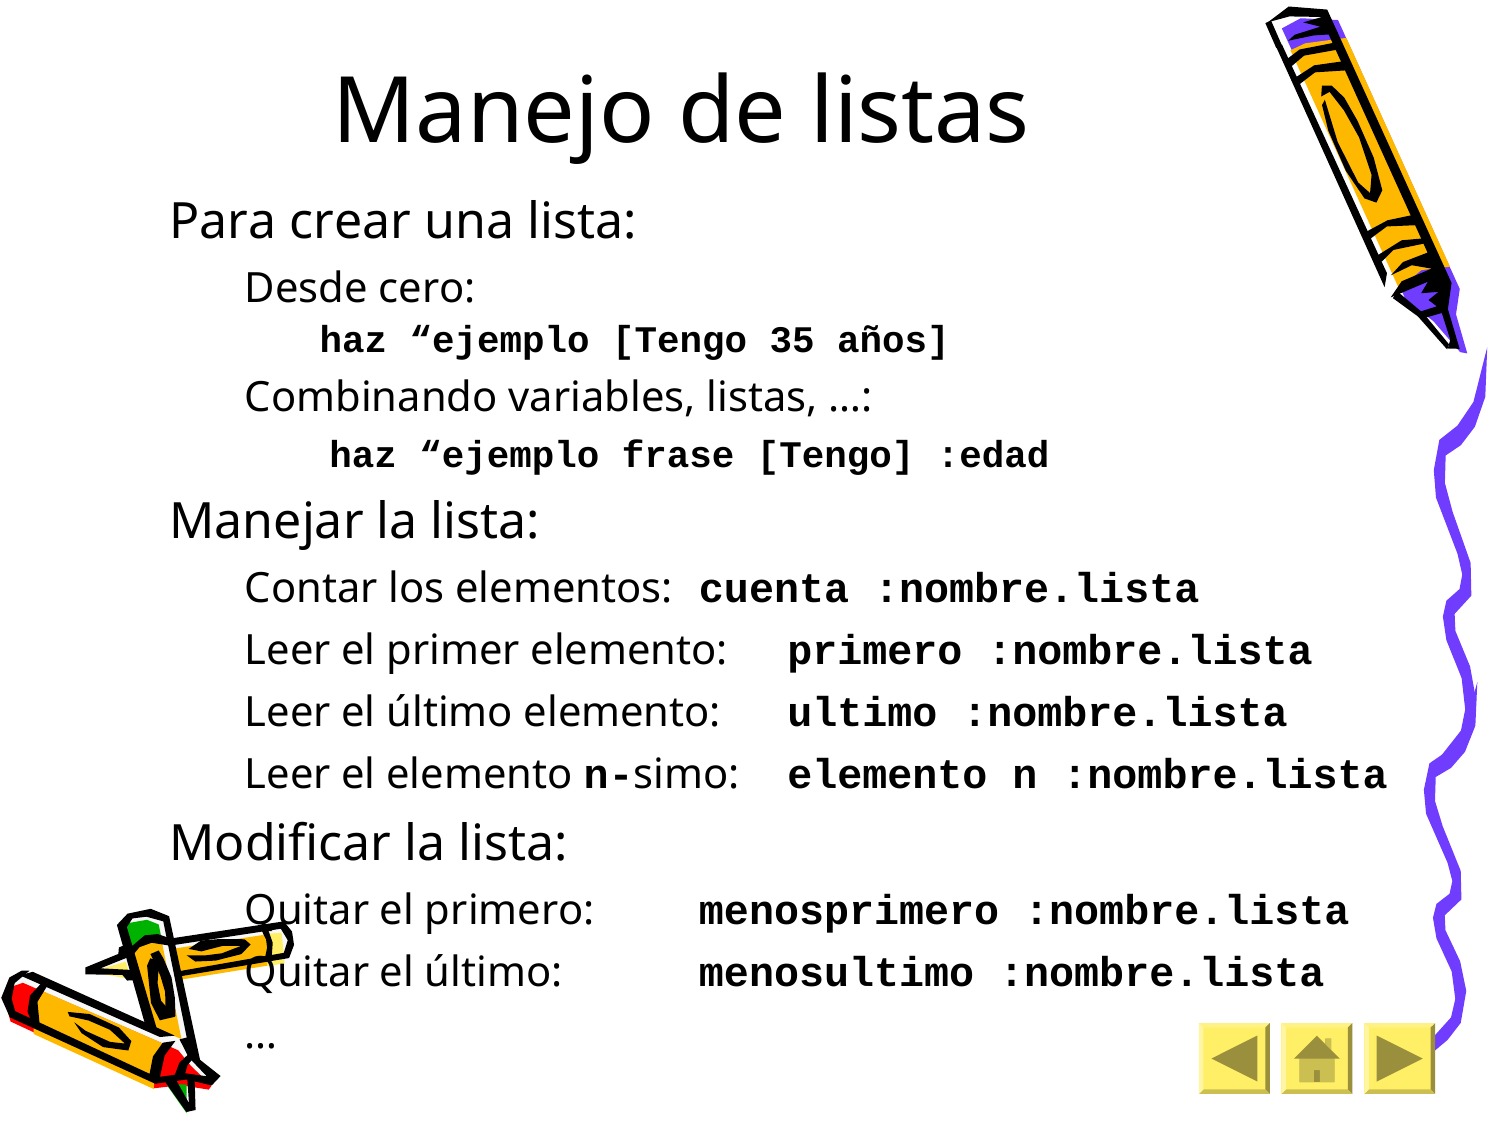

# Manejo de listas
Para crear una lista:
Desde cero:
haz “ejemplo [Tengo 35 años]
Combinando variables, listas, …:
 haz “ejemplo frase [Tengo] :edad
Manejar la lista:
Contar los elementos:	cuenta :nombre.lista
Leer el primer elemento:	primero :nombre.lista
Leer el último elemento:	ultimo :nombre.lista
Leer el elemento n-simo:	elemento n :nombre.lista
Modificar la lista:
Quitar el primero:	menosprimero :nombre.lista
Quitar el último:	menosultimo :nombre.lista
…